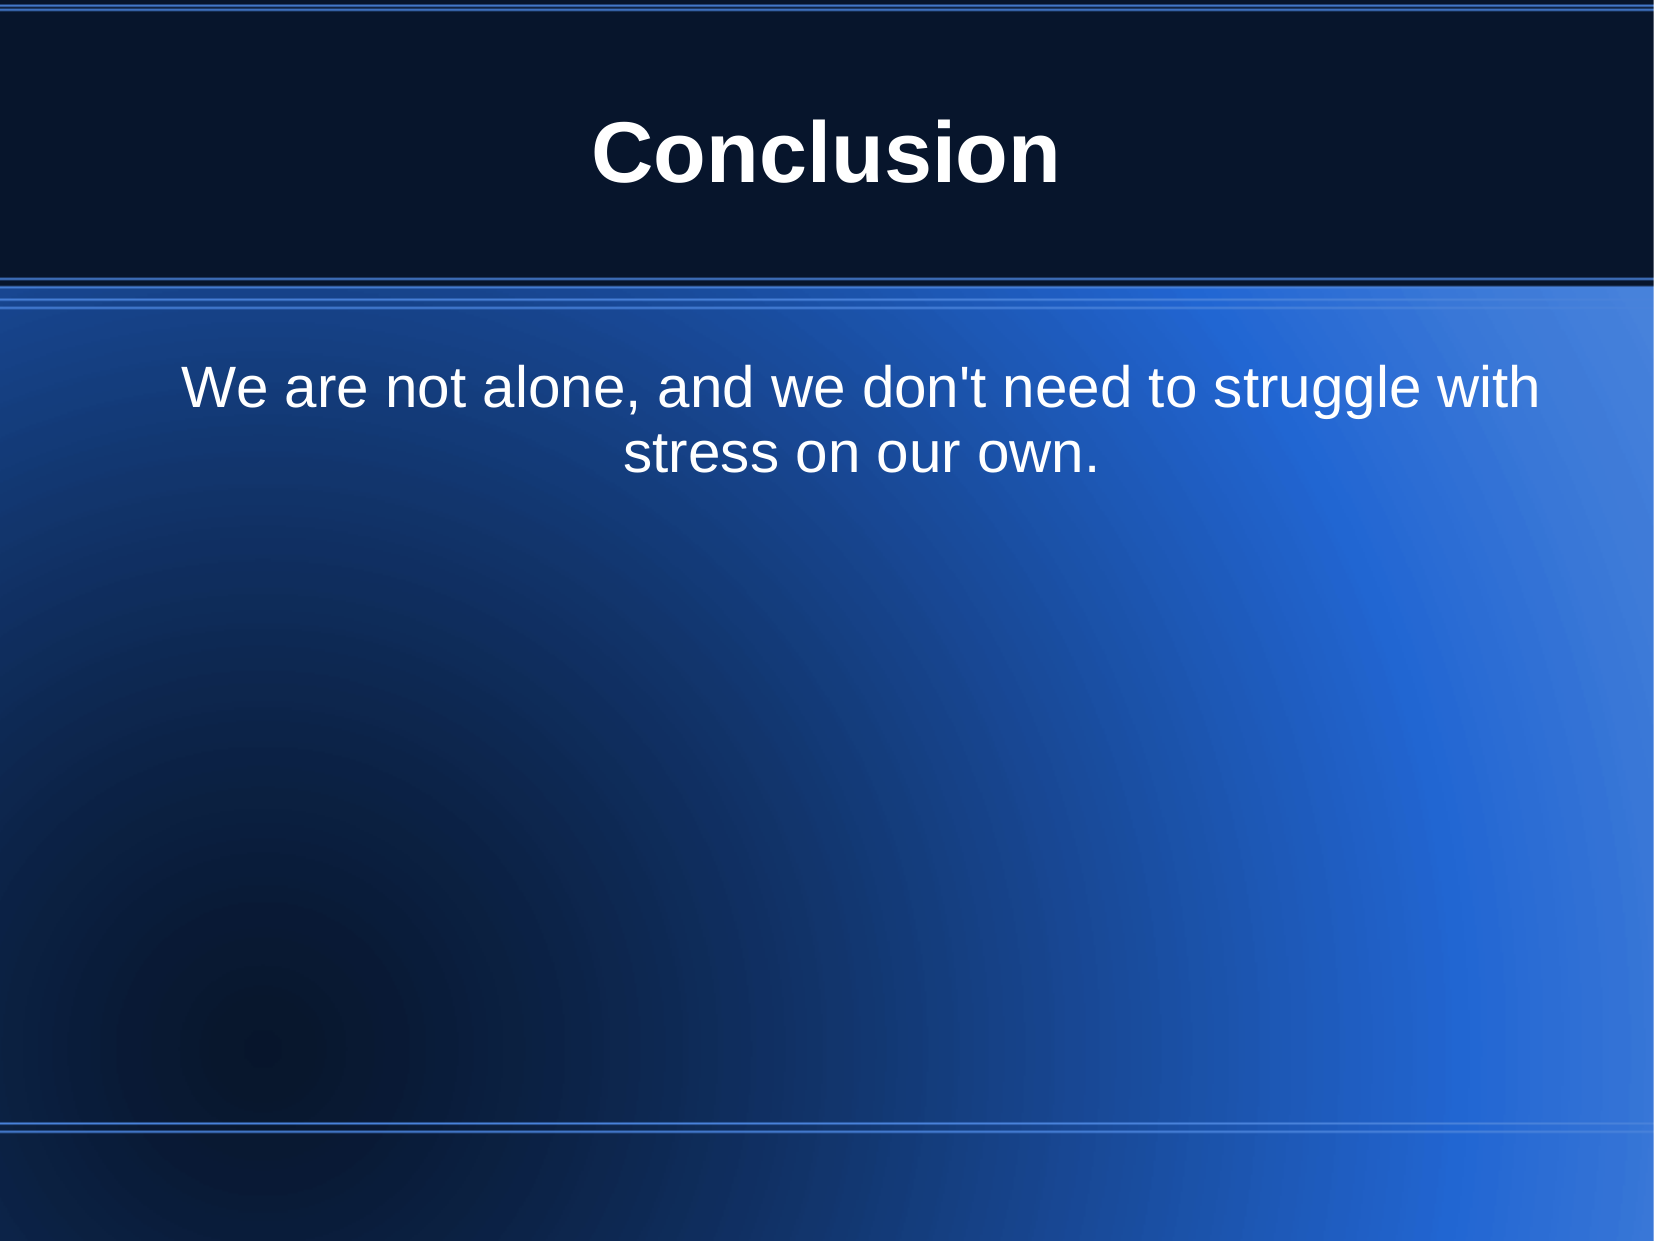

# Conclusion
We are not alone, and we don't need to struggle with stress on our own.